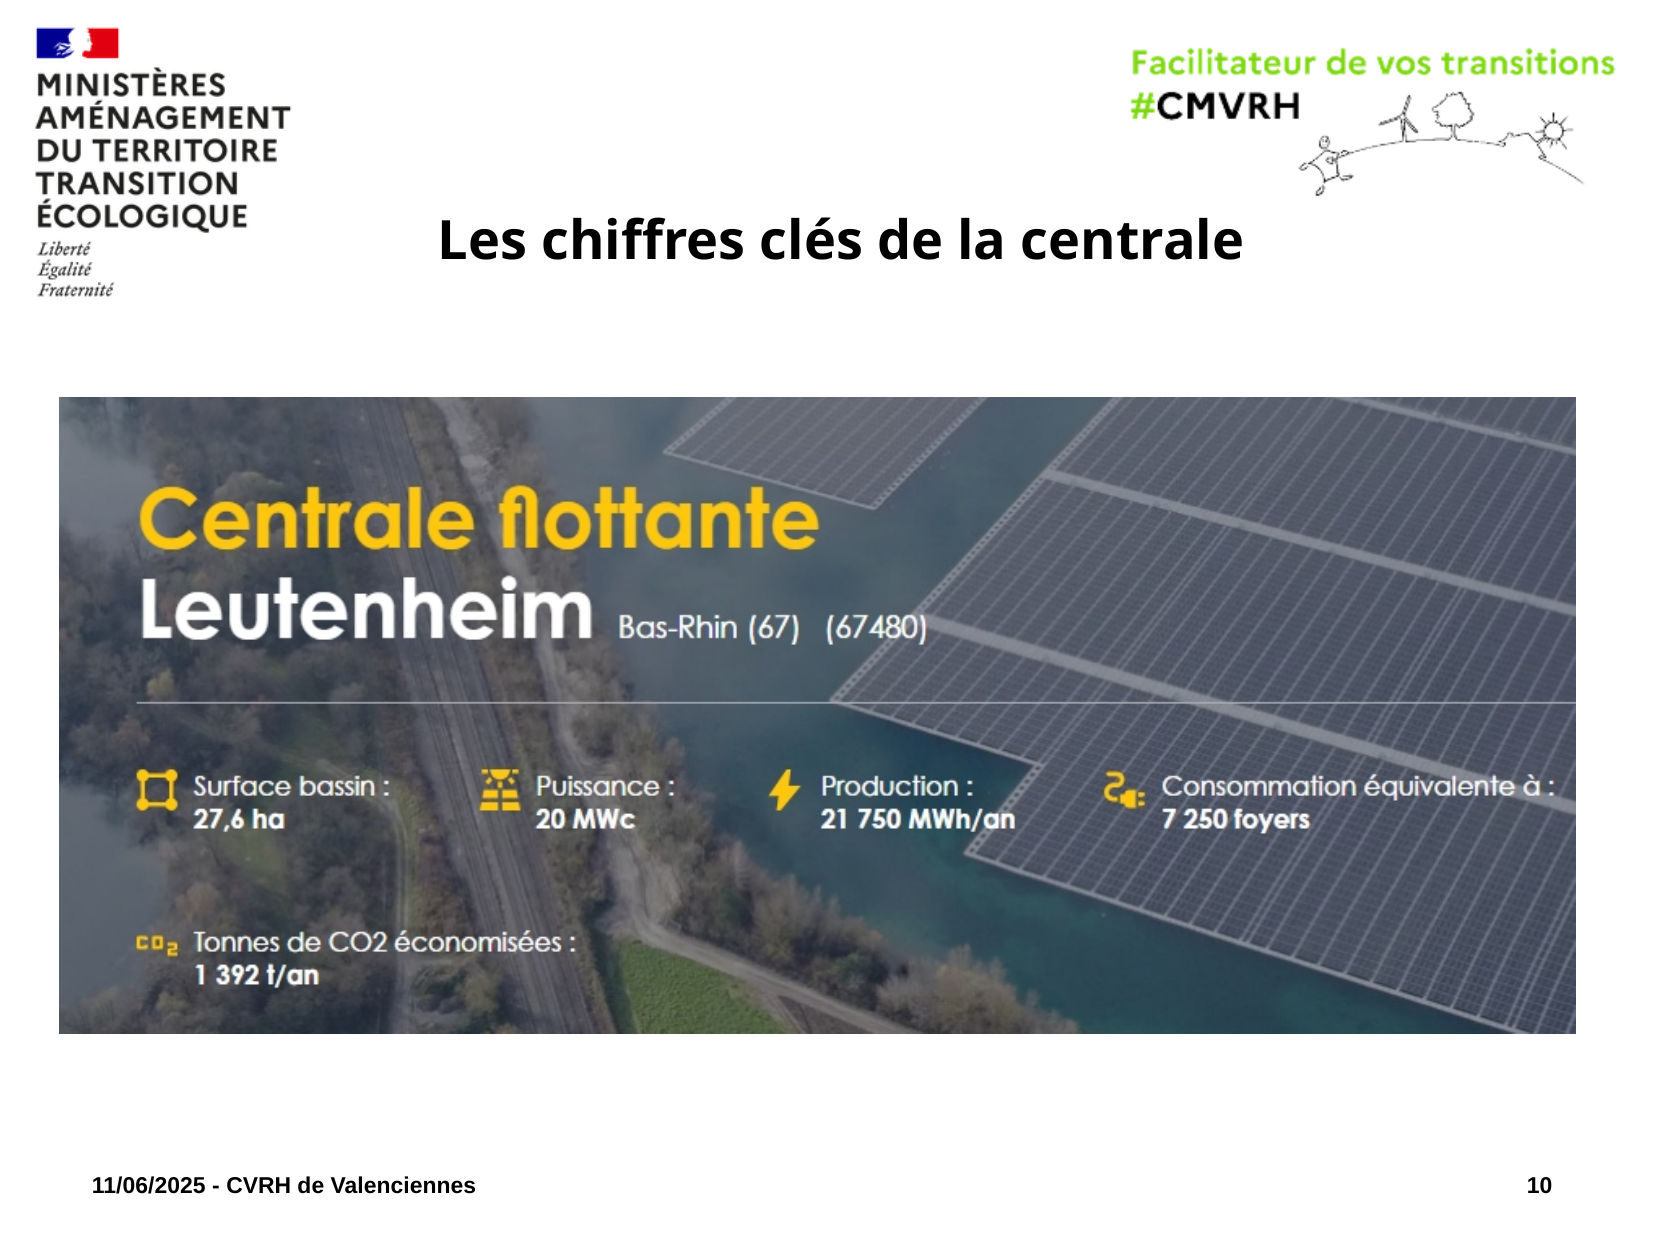

Les chiffres clés de la centrale
11/06/2025 - CVRH de Valenciennes